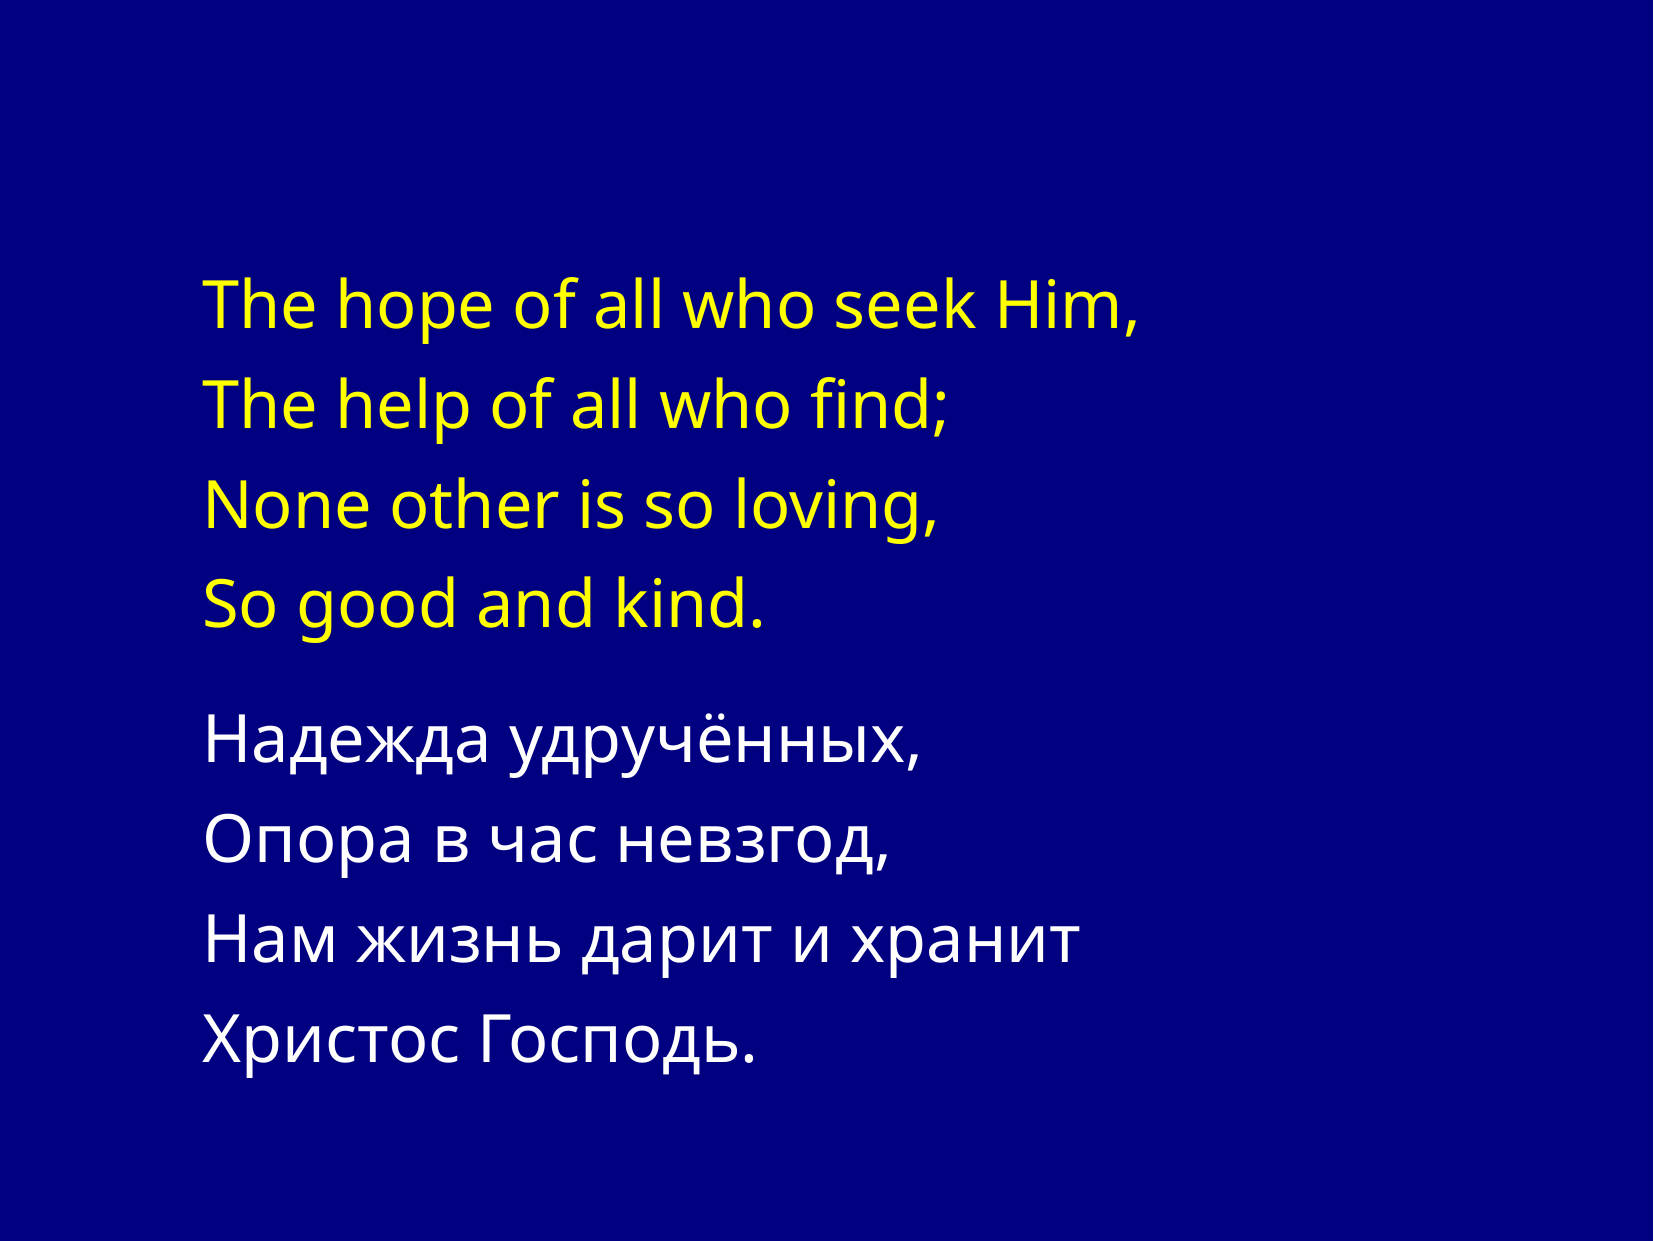

The hope of all who seek Him,
	The help of all who find;
	None other is so loving,
	So good and kind.
	Надежда удручённых,
	Опора в час невзгод,
	Нам жизнь дарит и хранит
	Христос Господь.